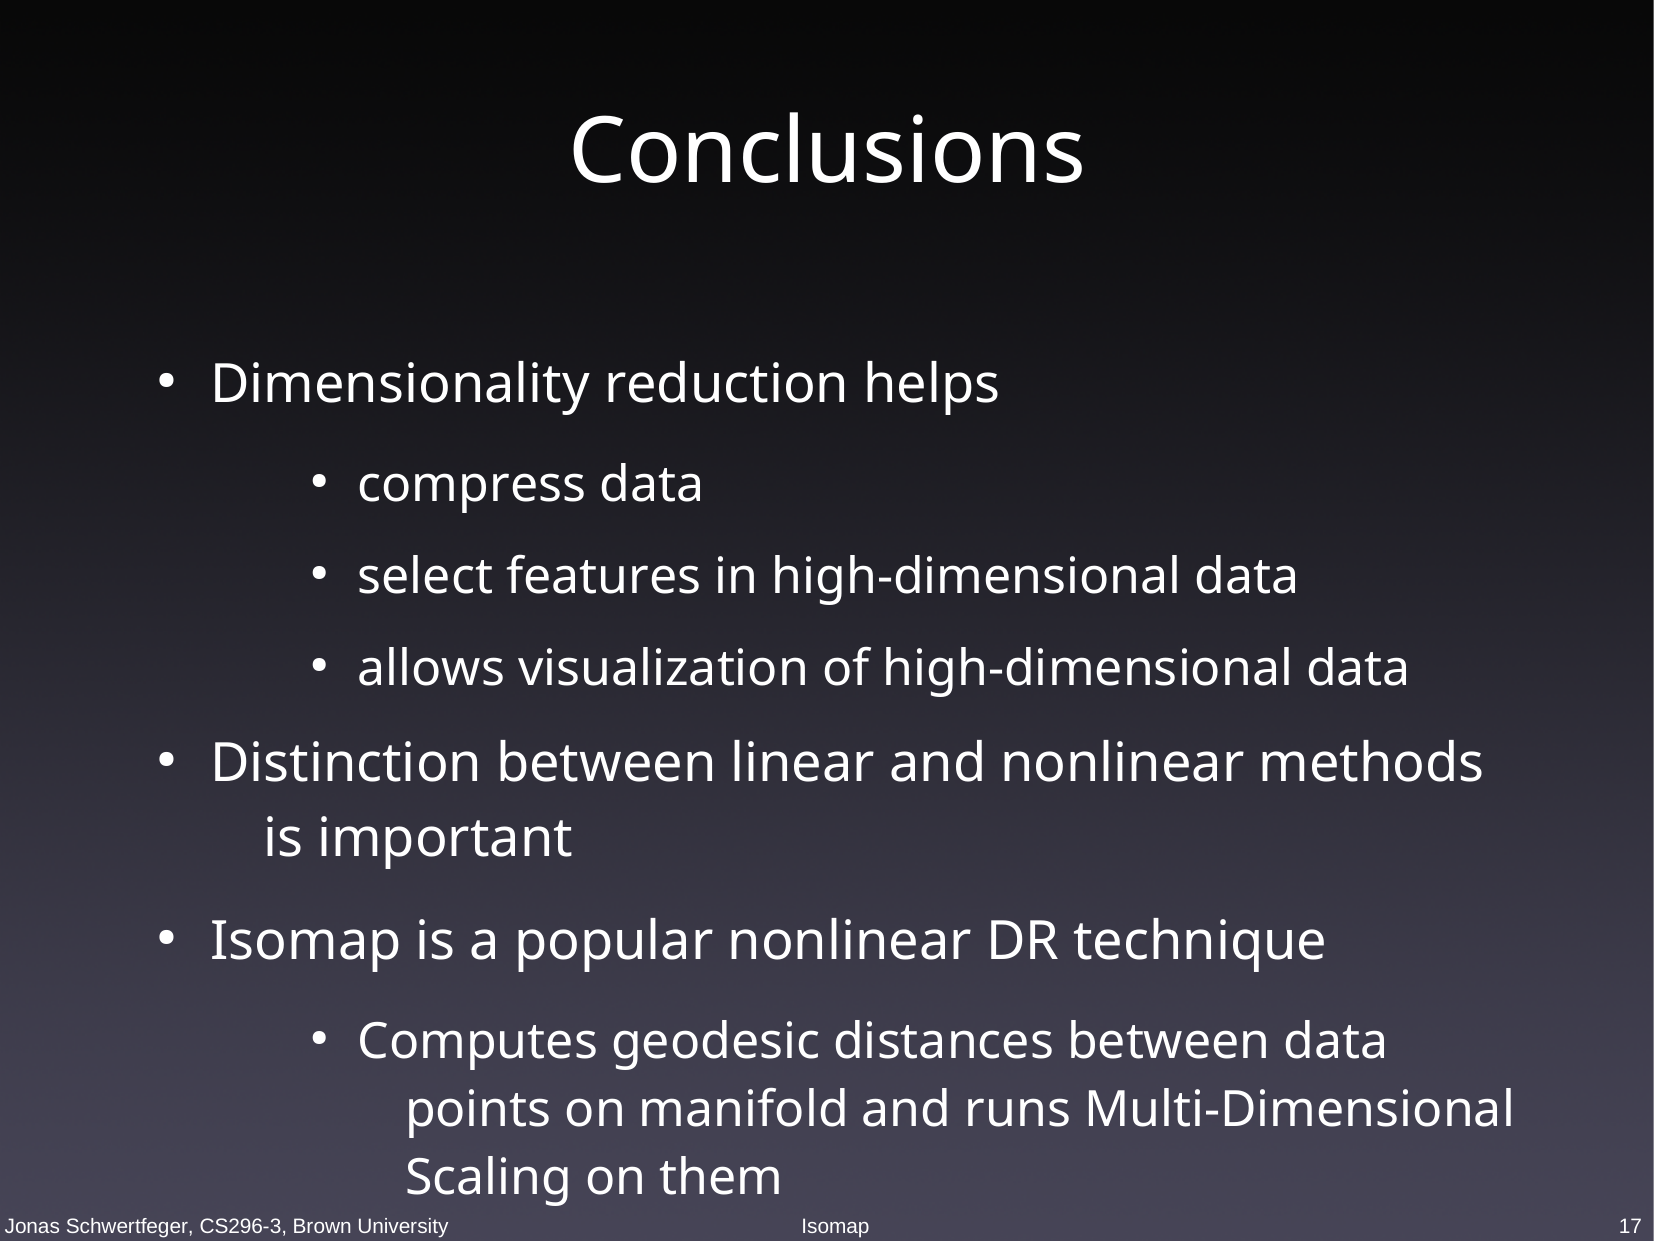

# Conclusions
Dimensionality reduction helps
compress data
select features in high-dimensional data
allows visualization of high-dimensional data
Distinction between linear and nonlinear methods is important
Isomap is a popular nonlinear DR technique
Computes geodesic distances between data points on manifold and runs Multi-Dimensional Scaling on them